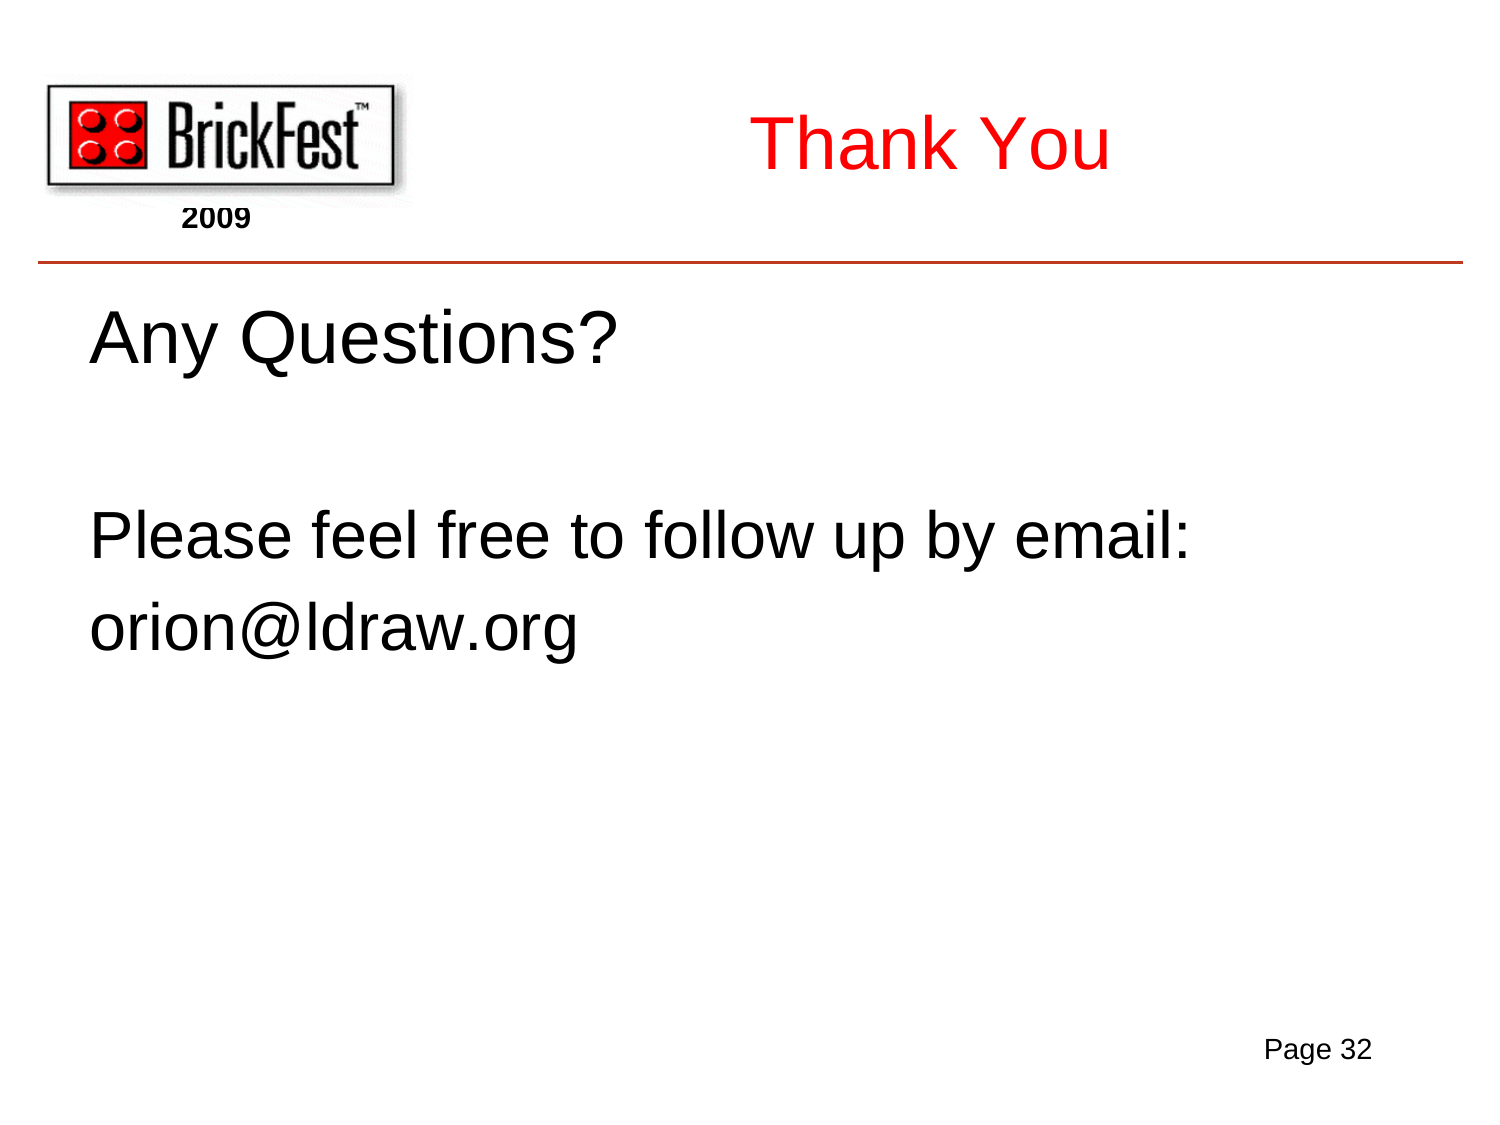

# Thank You
Any Questions?
Please feel free to follow up by email:
orion@ldraw.org
32